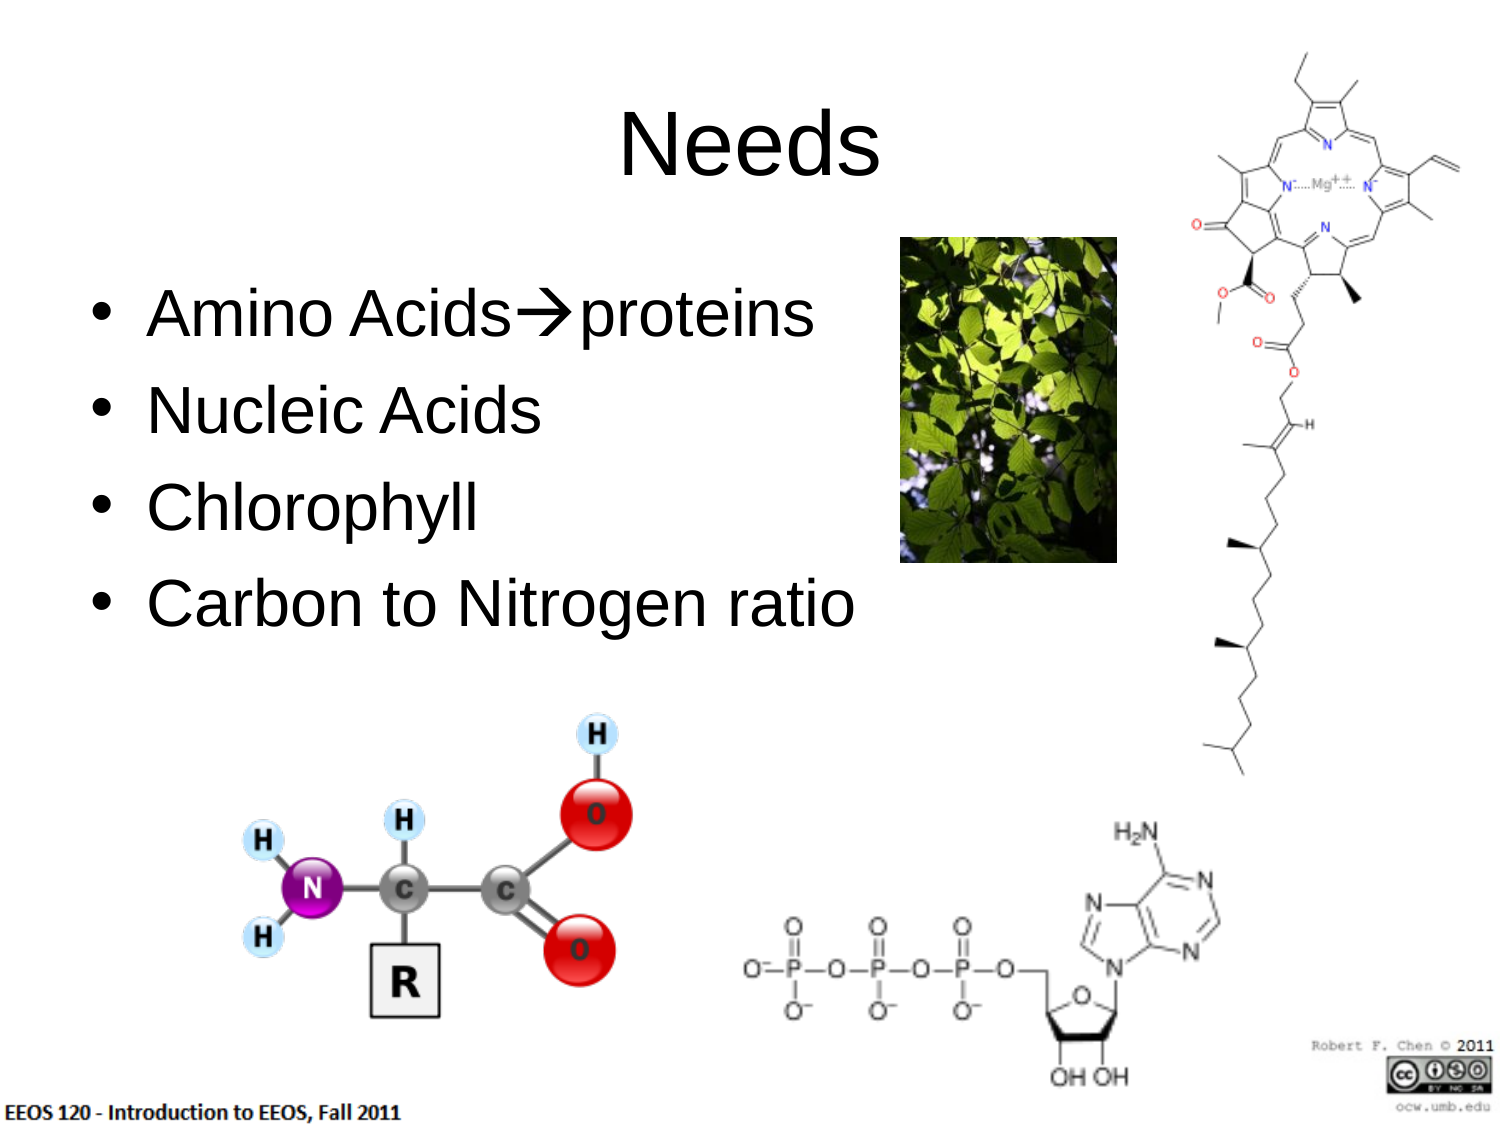

# Needs
Amino Acidsproteins
Nucleic Acids
Chlorophyll
Carbon to Nitrogen ratio